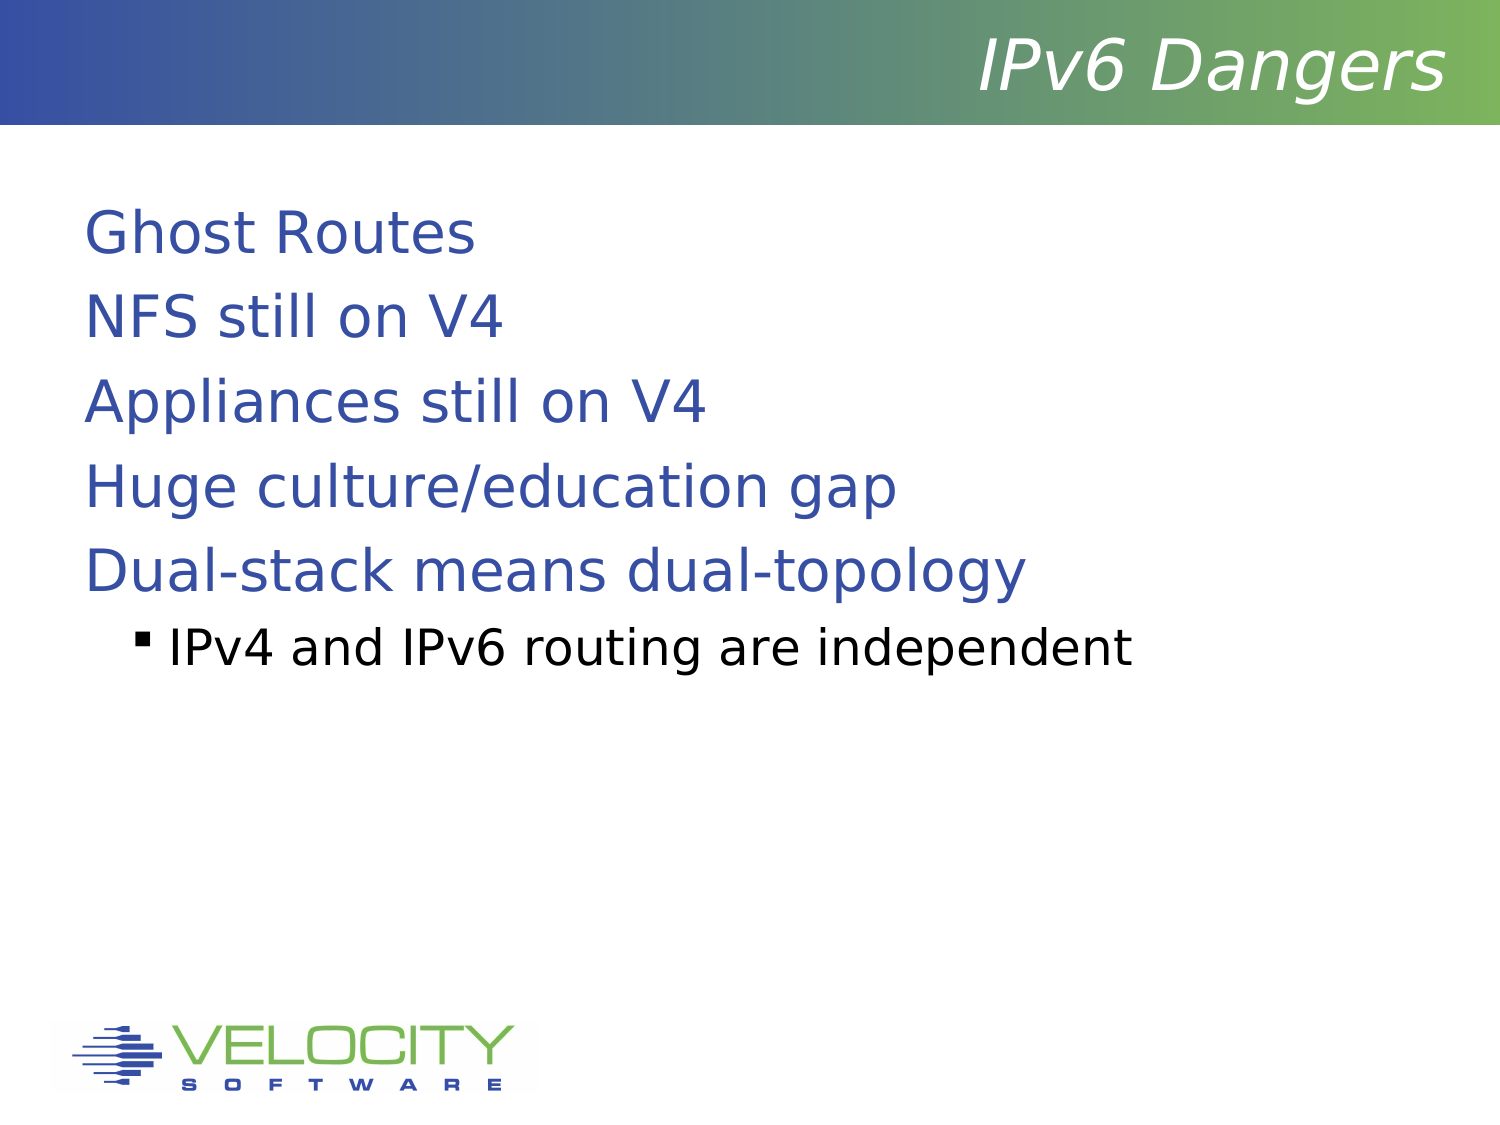

# IPv6 Dangers
Ghost Routes
NFS still on V4
Appliances still on V4
Huge culture/education gap
Dual-stack means dual-topology
IPv4 and IPv6 routing are independent